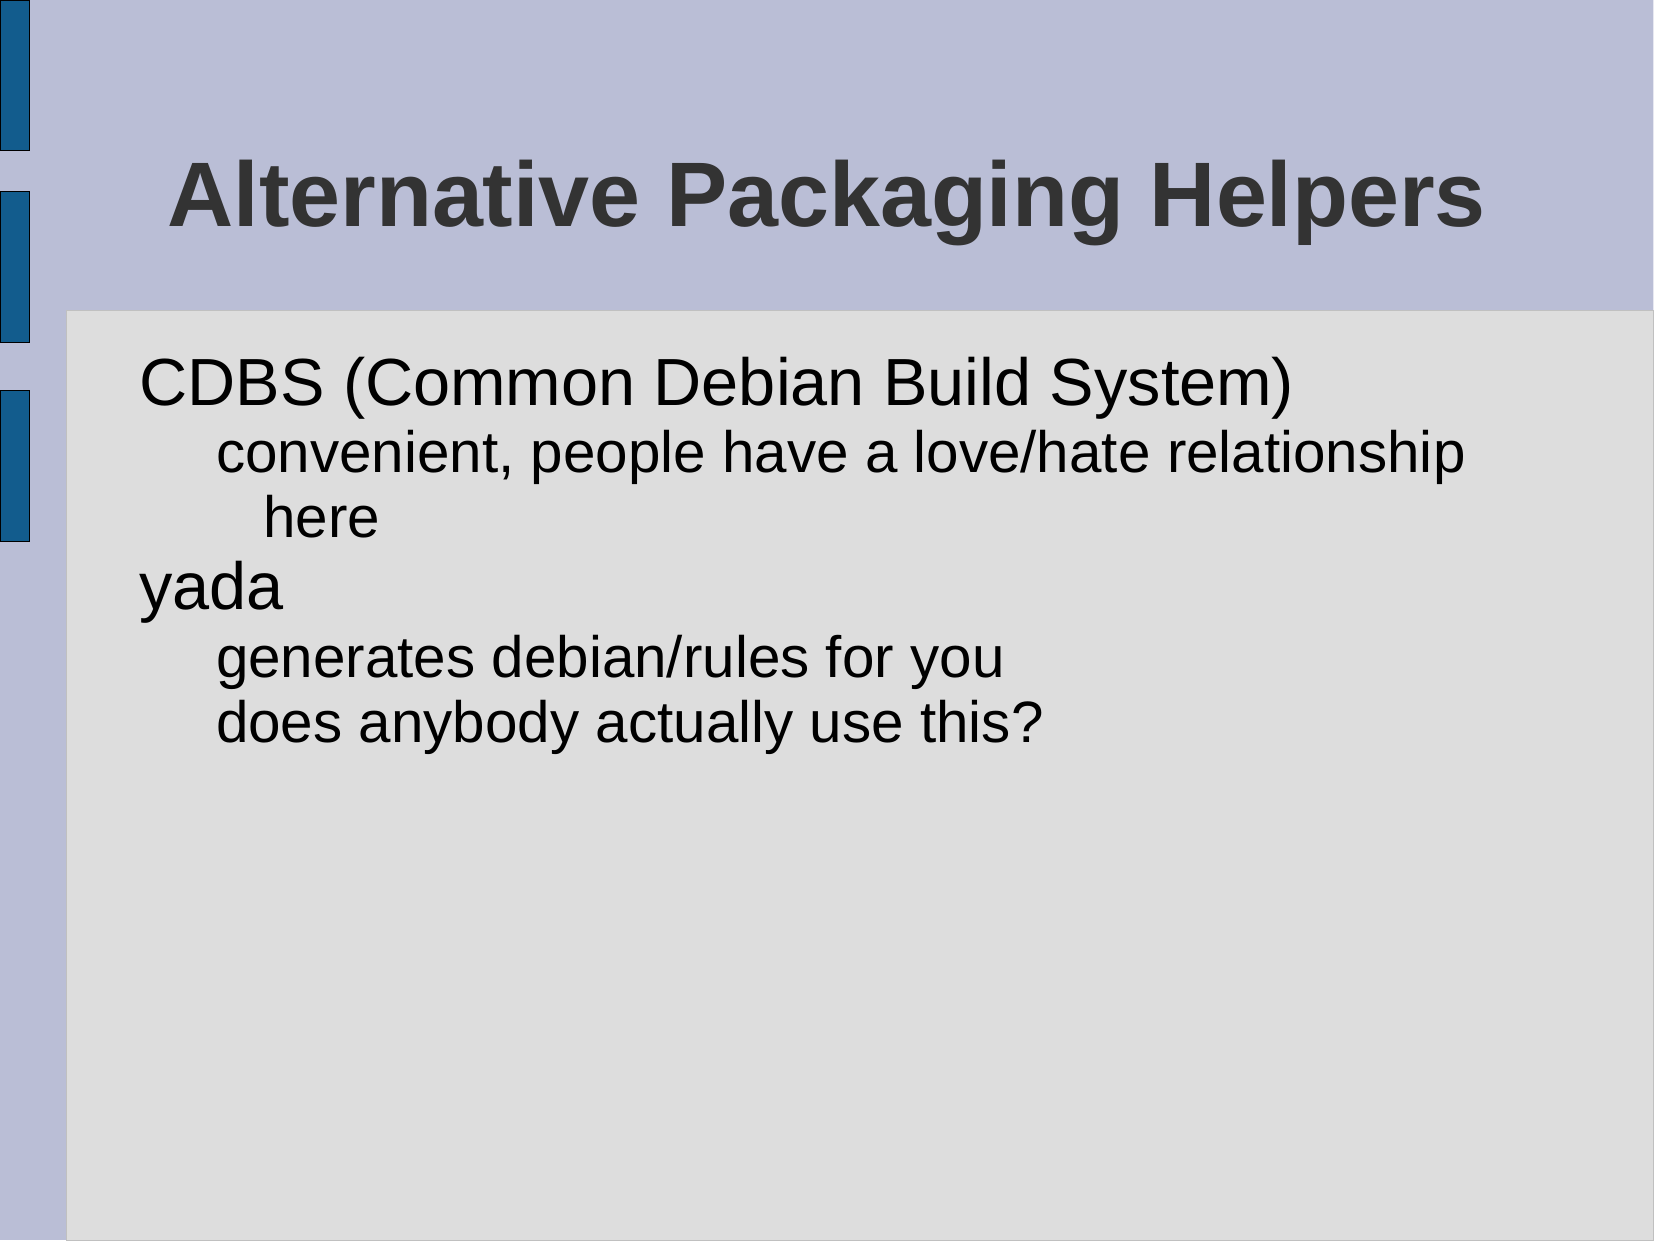

# Alternative Packaging Helpers
CDBS (Common Debian Build System)
convenient, people have a love/hate relationship here
yada
generates debian/rules for you
does anybody actually use this?